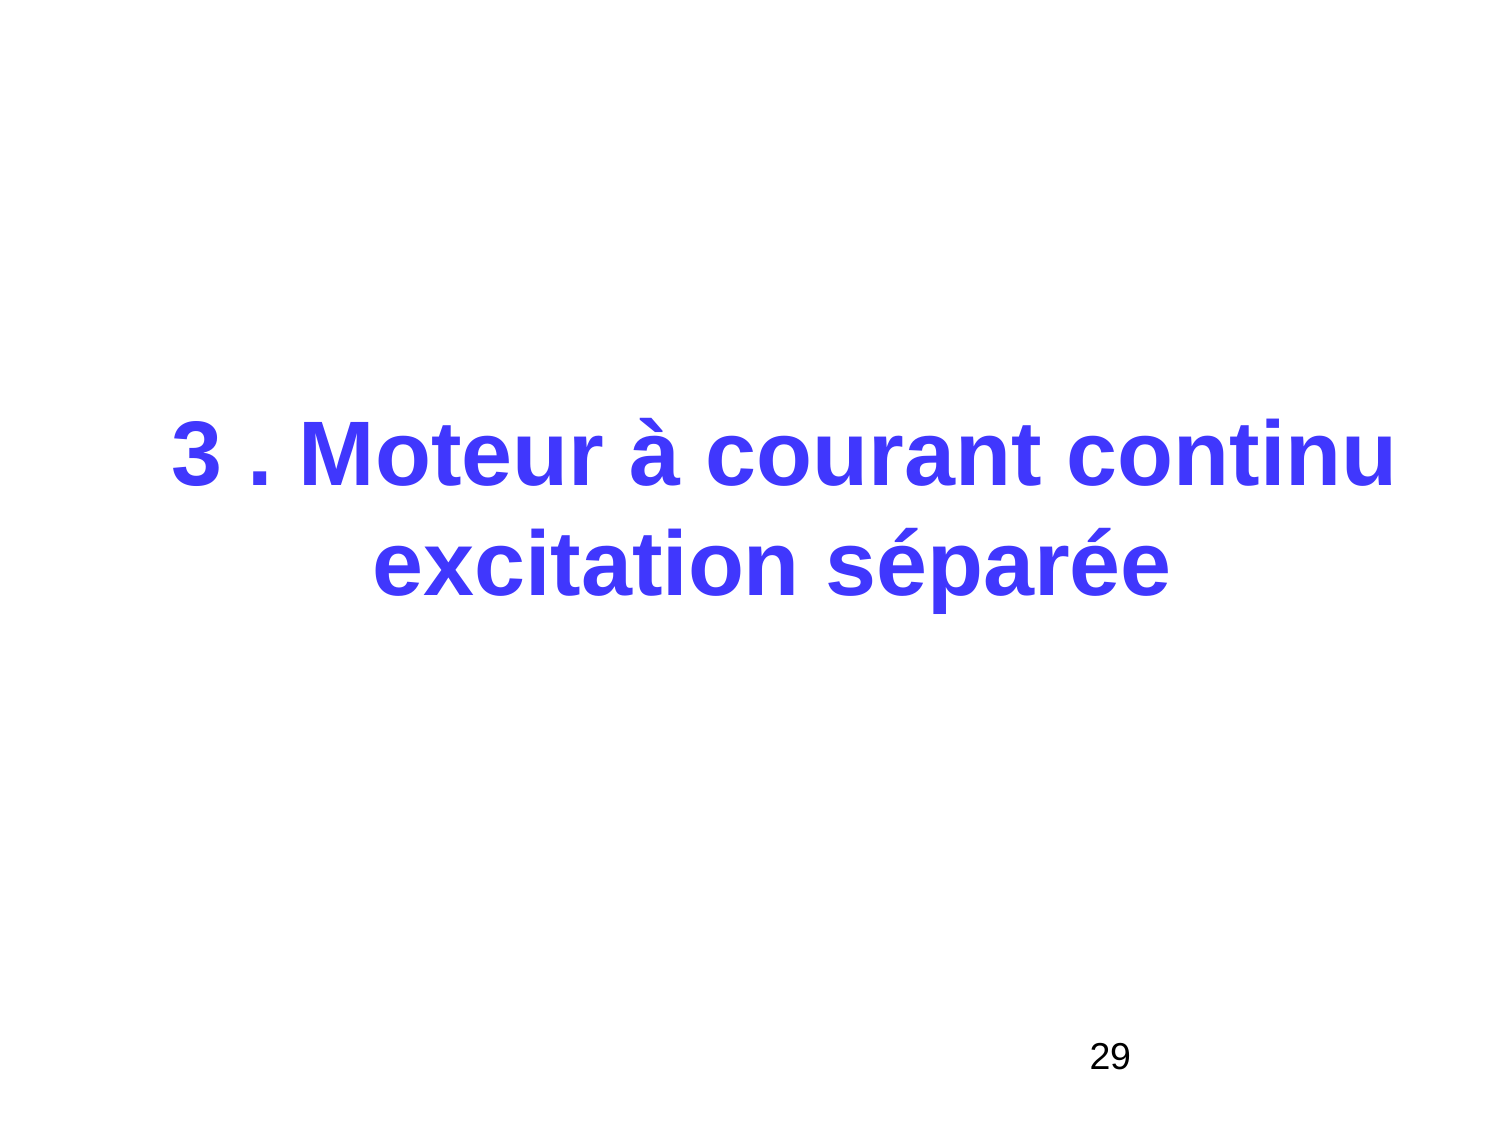

3 . Moteur à courant continu
excitation séparée
29